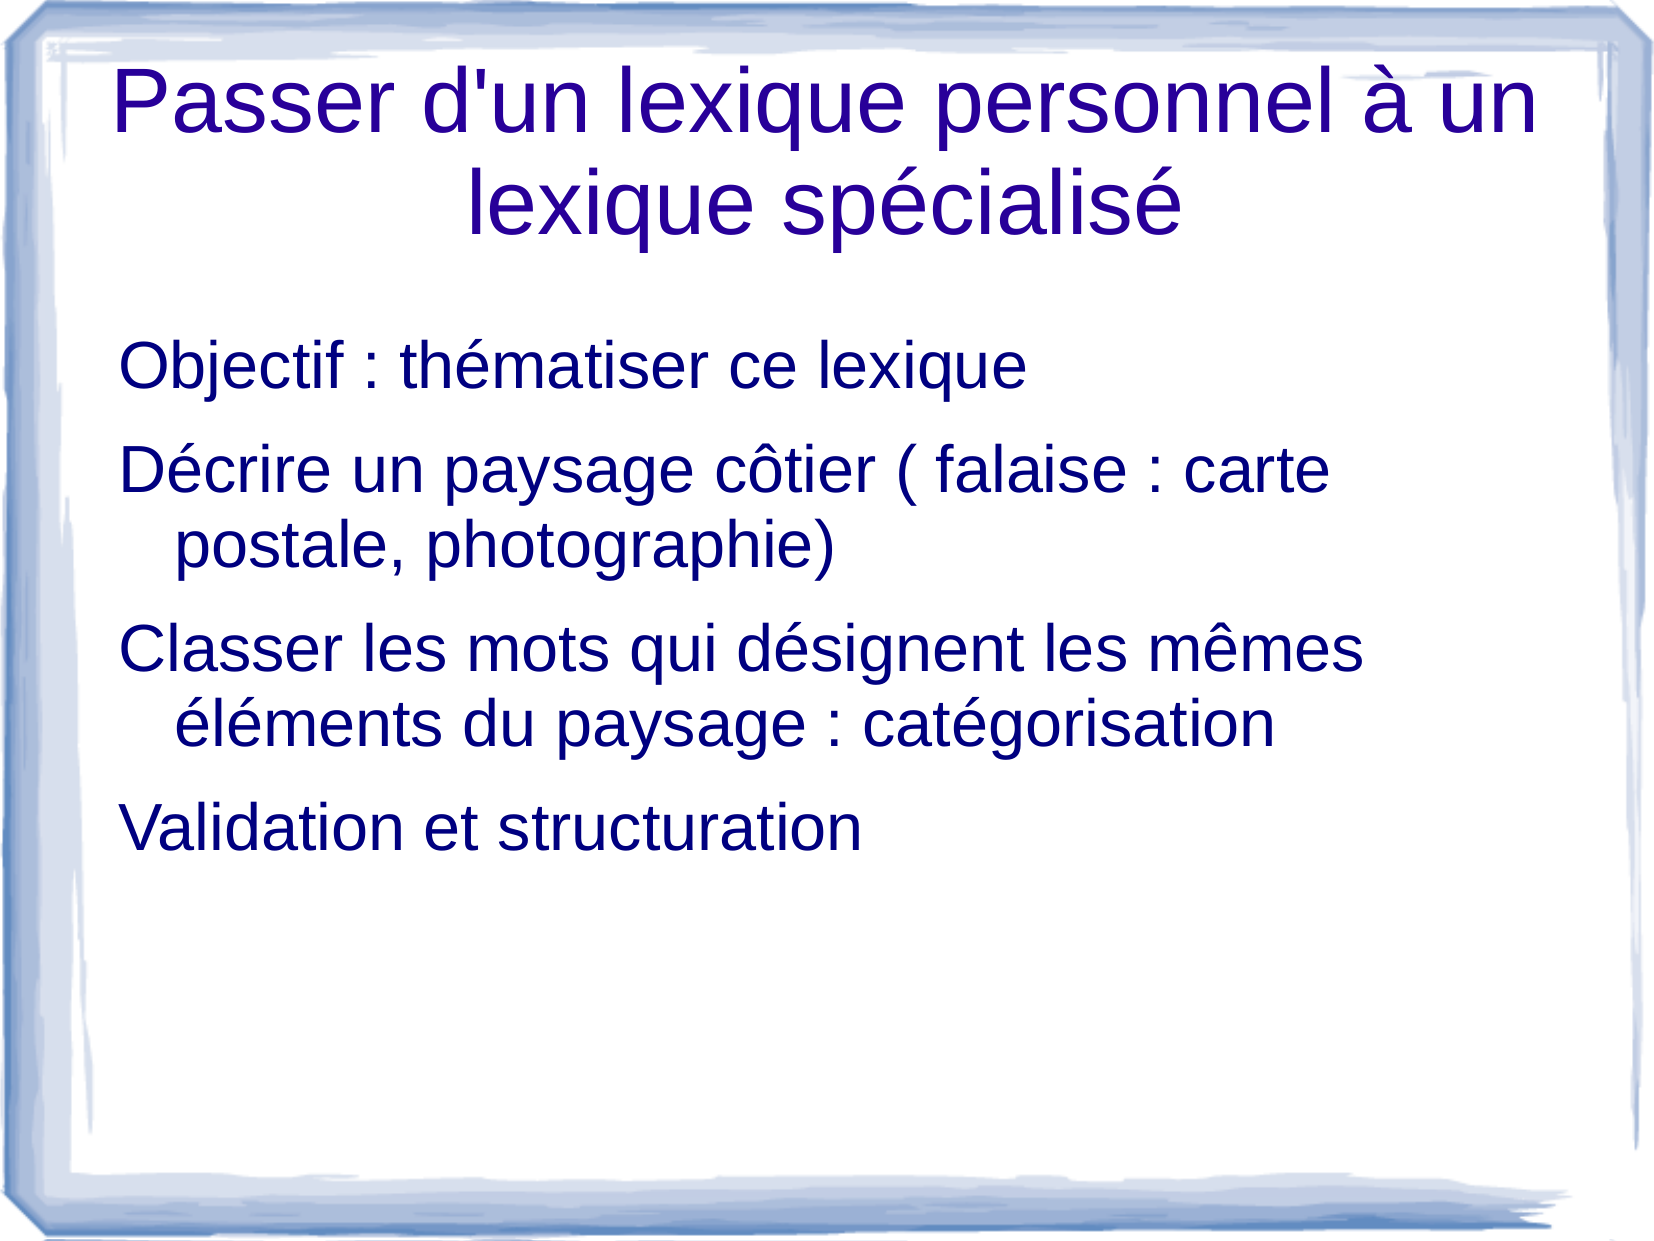

# Passer d'un lexique personnel à un lexique spécialisé
Objectif : thématiser ce lexique
Décrire un paysage côtier ( falaise : carte postale, photographie)
Classer les mots qui désignent les mêmes éléments du paysage : catégorisation
Validation et structuration